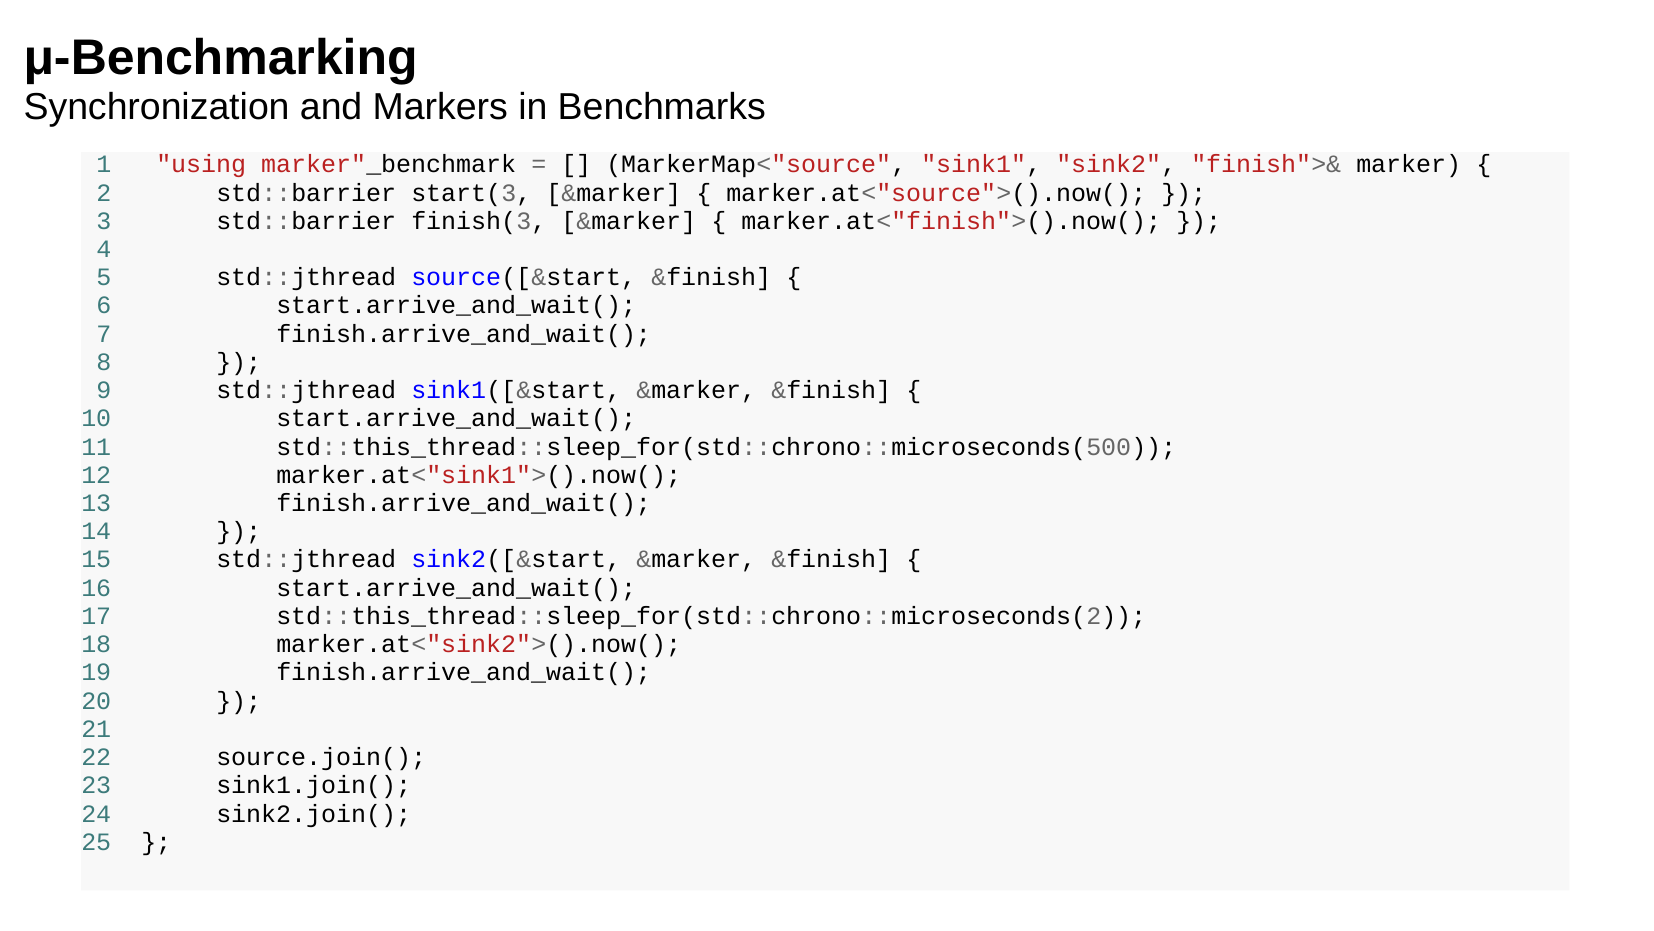

# μ-Benchmarking Synchronization and Markers in Benchmarks
 1 "using marker"_benchmark = [] (MarkerMap<"source", "sink1", "sink2", "finish">& marker) {
 2 std::barrier start(3, [&marker] { marker.at<"source">().now(); });
 3 std::barrier finish(3, [&marker] { marker.at<"finish">().now(); });
 4
 5 std::jthread source([&start, &finish] {
 6 start.arrive_and_wait();
 7 finish.arrive_and_wait();
 8 });
 9 std::jthread sink1([&start, &marker, &finish] {
10 start.arrive_and_wait();
11 std::this_thread::sleep_for(std::chrono::microseconds(500));
12 marker.at<"sink1">().now();
13 finish.arrive_and_wait();
14 });
15 std::jthread sink2([&start, &marker, &finish] {
16 start.arrive_and_wait();
17 std::this_thread::sleep_for(std::chrono::microseconds(2));
18 marker.at<"sink2">().now();
19 finish.arrive_and_wait();
20 });
21
22 source.join();
23 sink1.join();
24 sink2.join();
25 };